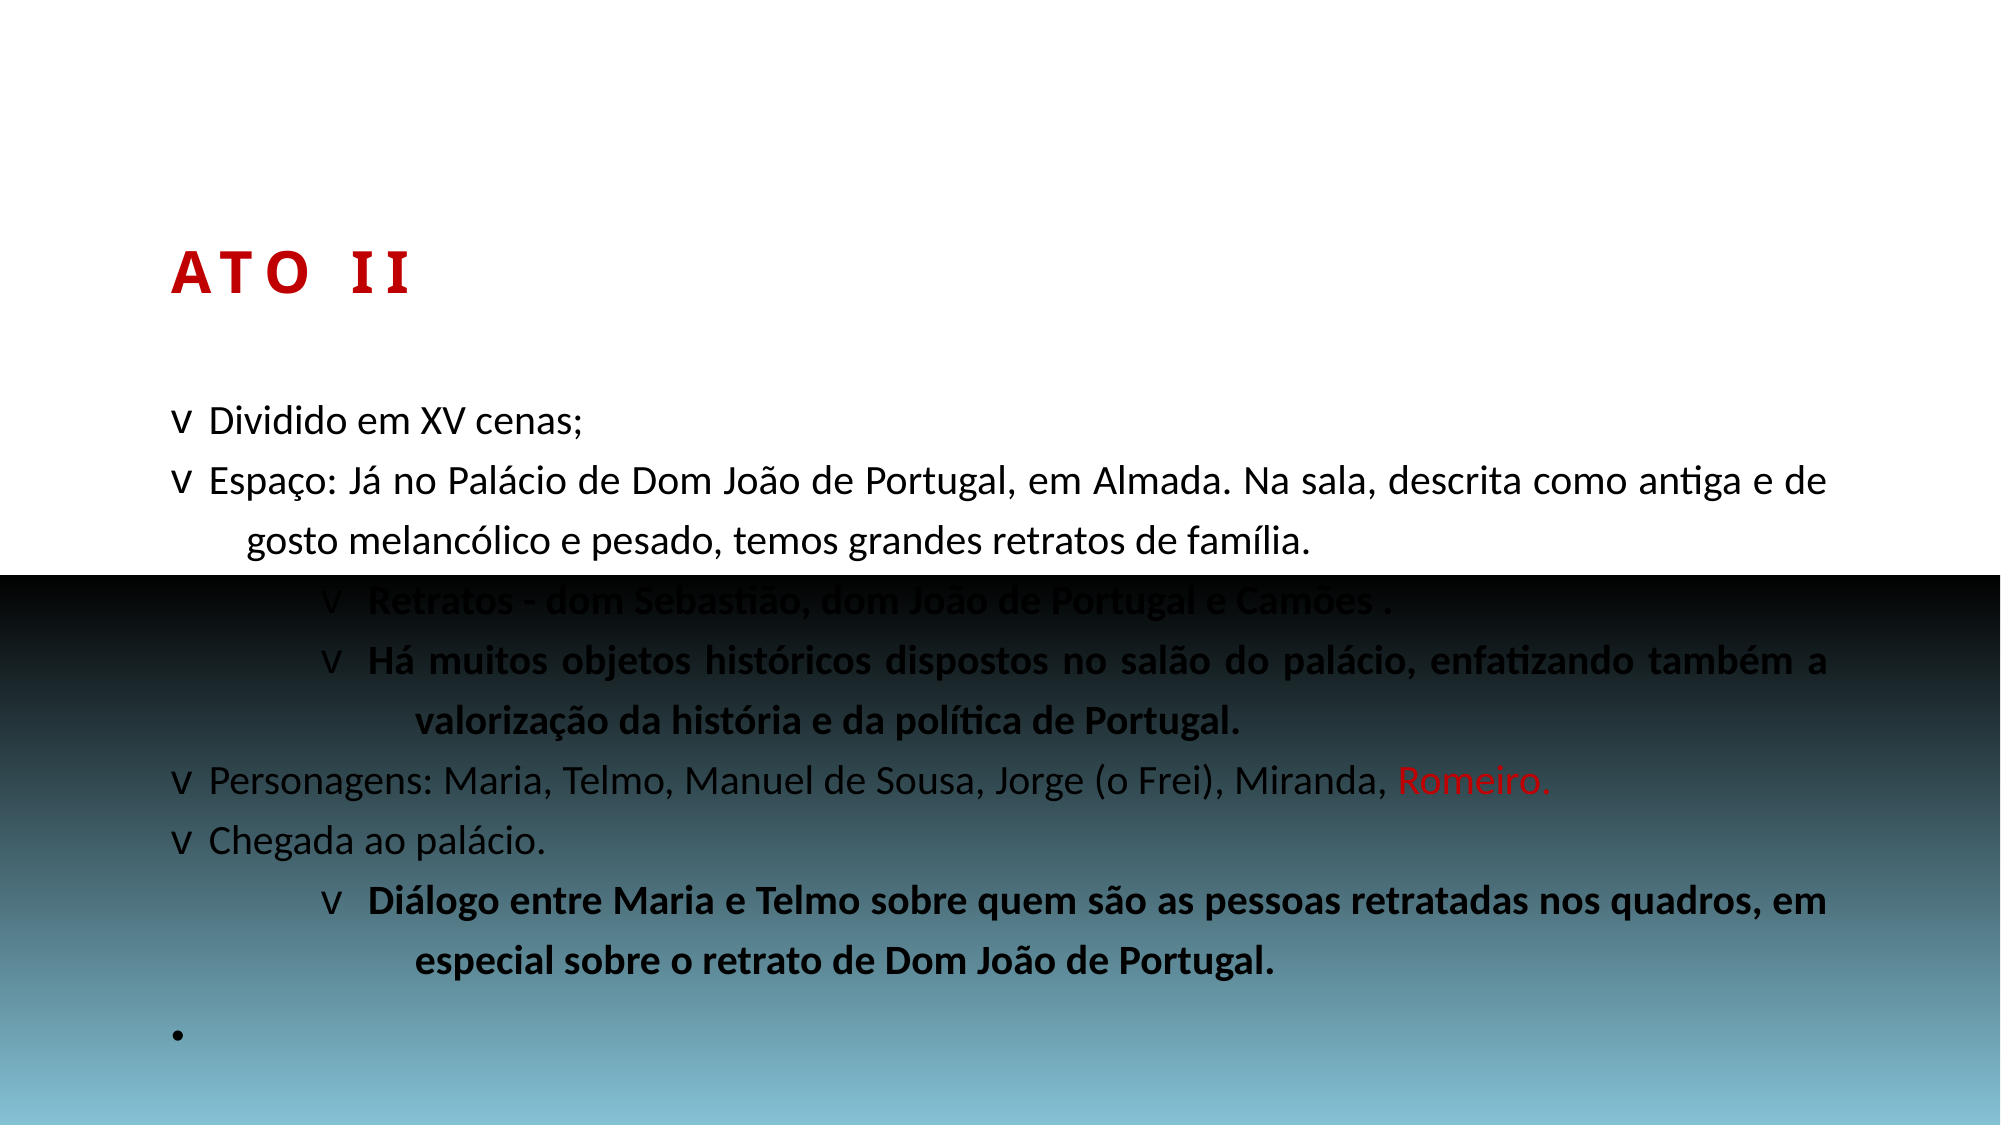

# Ato II
Dividido em XV cenas;
Espaço: Já no Palácio de Dom João de Portugal, em Almada. Na sala, descrita como antiga e de gosto melancólico e pesado, temos grandes retratos de família.
Retratos - dom Sebastião, dom João de Portugal e Camões .
Há muitos objetos históricos dispostos no salão do palácio, enfatizando também a valorização da história e da política de Portugal.
Personagens: Maria, Telmo, Manuel de Sousa, Jorge (o Frei), Miranda, Romeiro.
Chegada ao palácio.
Diálogo entre Maria e Telmo sobre quem são as pessoas retratadas nos quadros, em especial sobre o retrato de Dom João de Portugal.